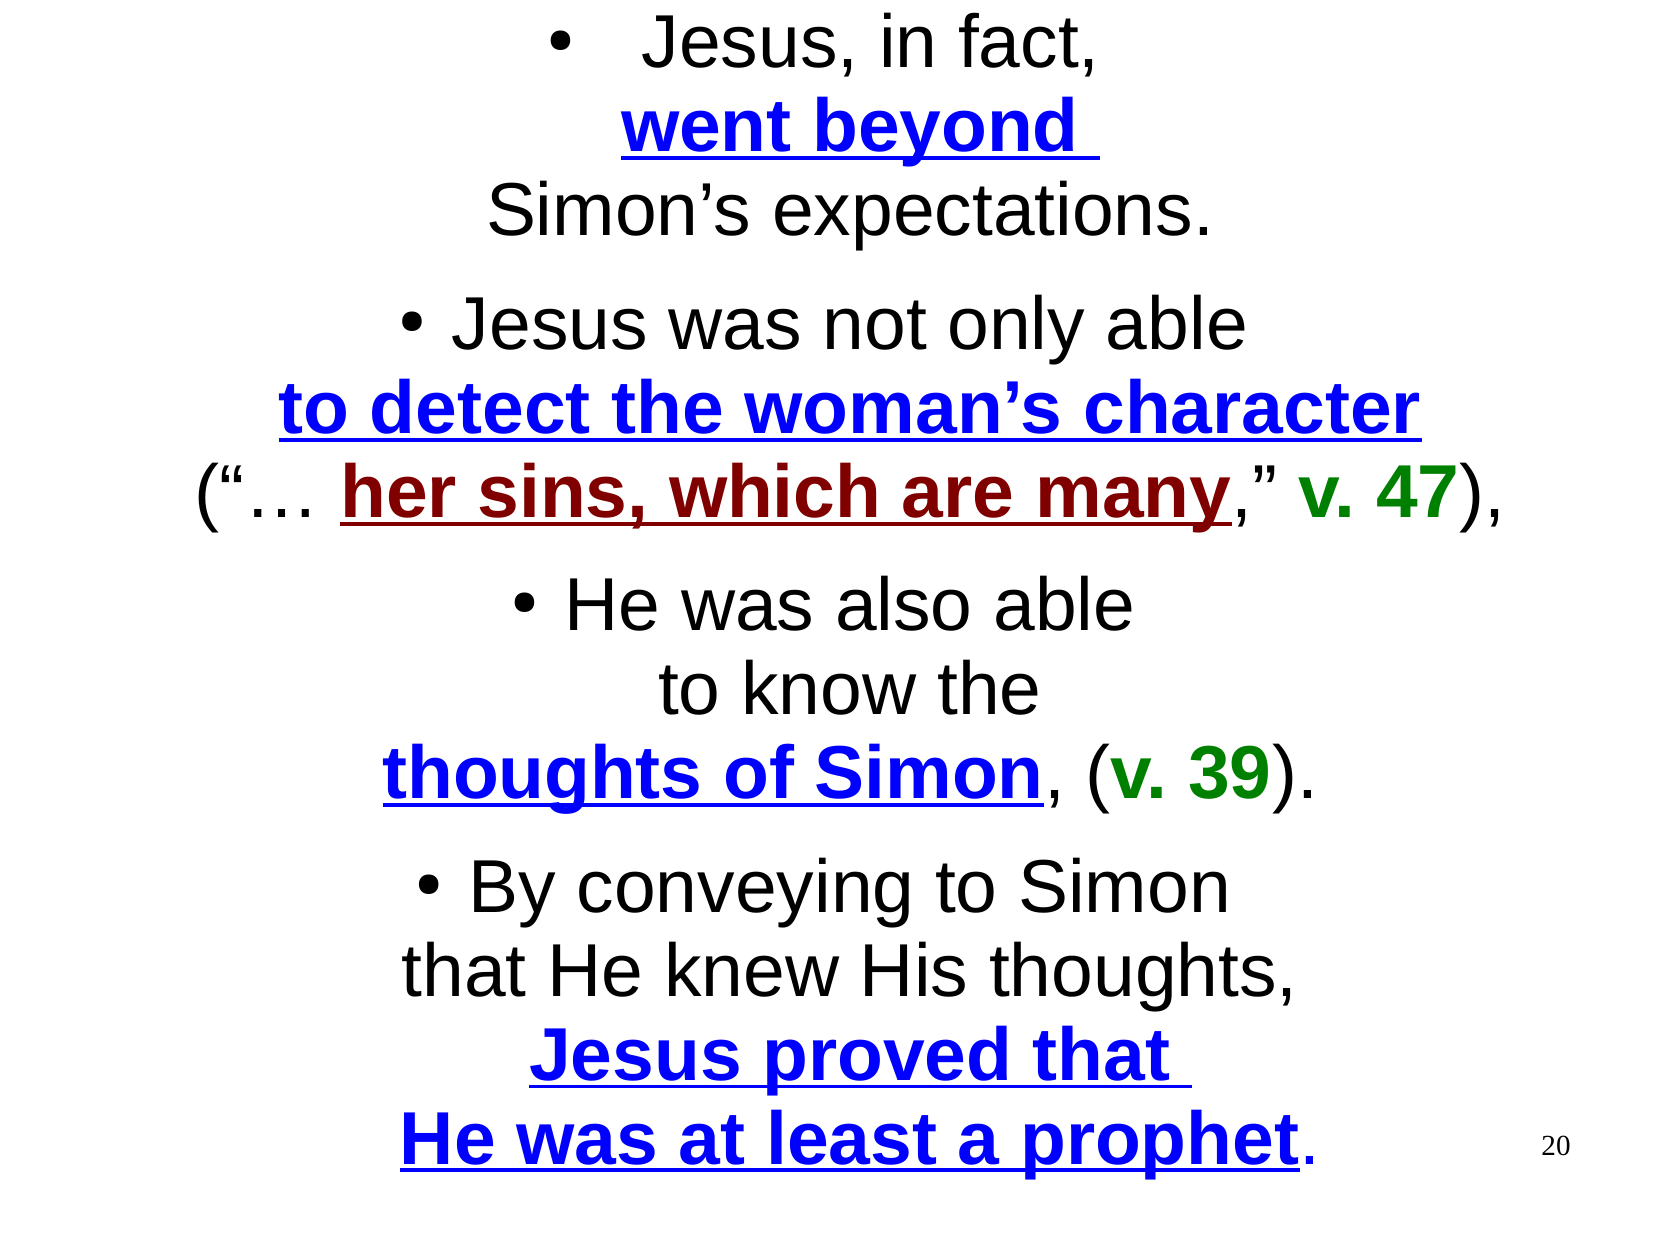

# Jesus, in fact, went beyond Simon’s expectations.
Jesus was not only able
to detect the woman’s character
(“… her sins, which are many,” v. 47),
He was also able
to know the
thoughts of Simon, (v. 39).
By conveying to Simon
that He knew His thoughts,
Jesus proved that
He was at least a prophet.
20